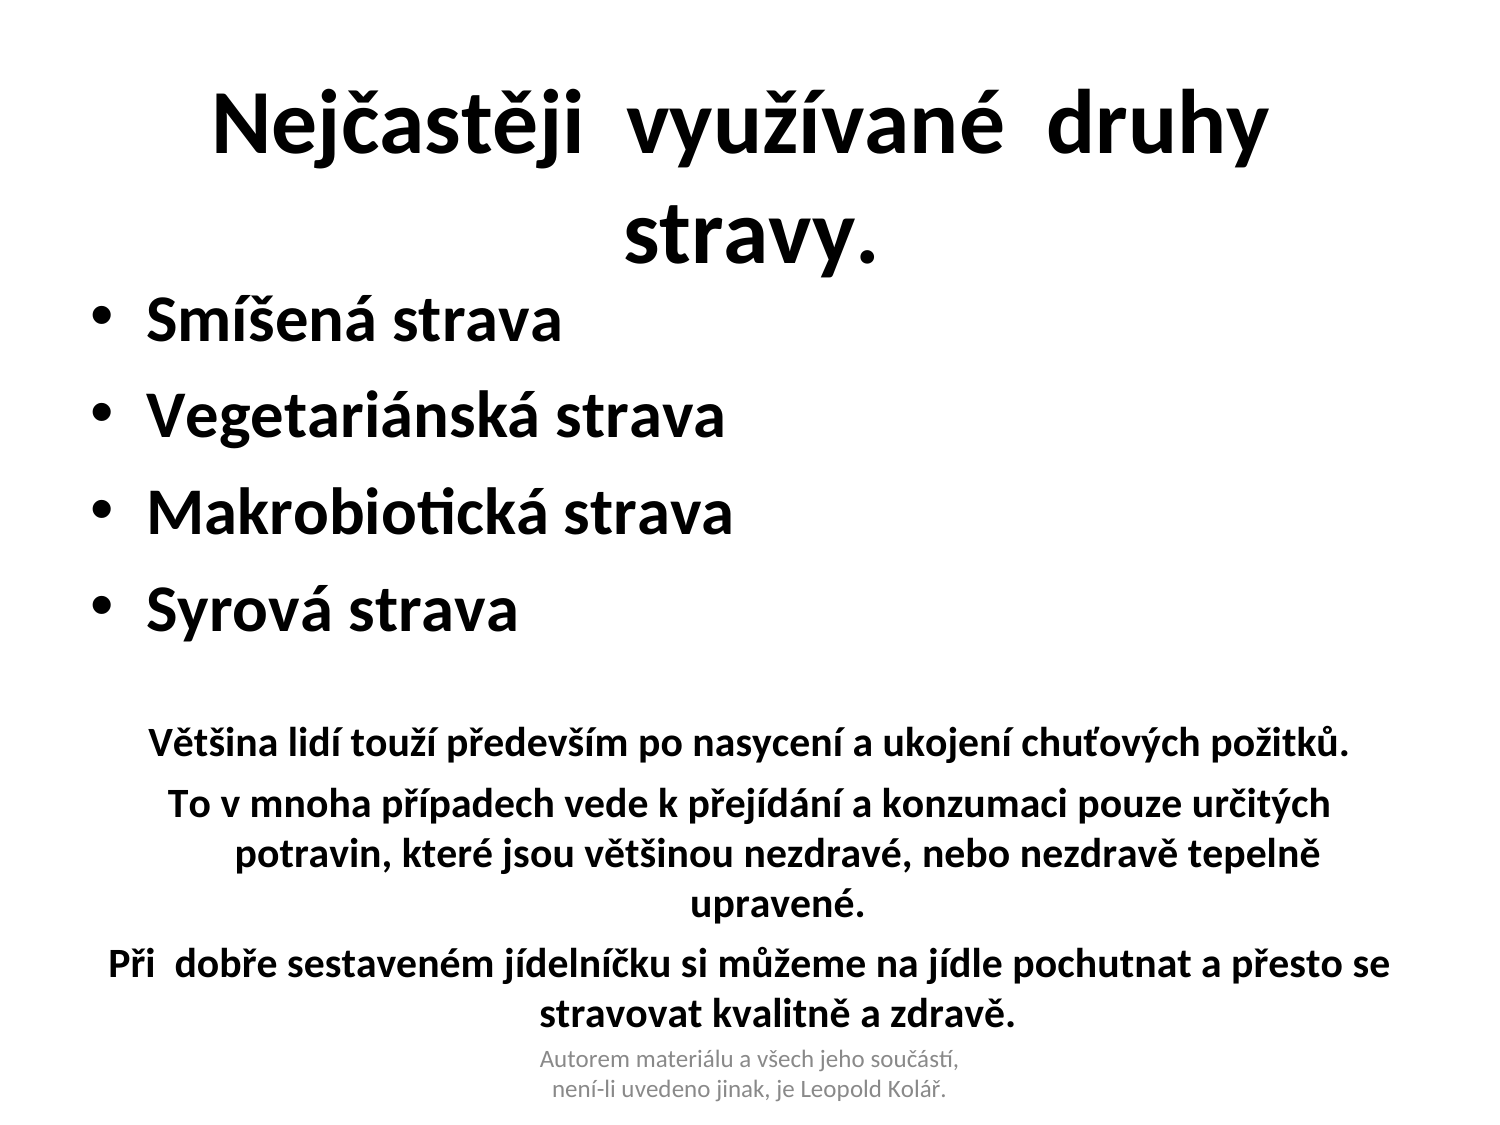

# Nejčastěji využívané druhy stravy.
Smíšená strava
Vegetariánská strava
Makrobiotická strava
Syrová strava
Většina lidí touží především po nasycení a ukojení chuťových požitků.
To v mnoha případech vede k přejídání a konzumaci pouze určitých potravin, které jsou většinou nezdravé, nebo nezdravě tepelně upravené.
Při dobře sestaveném jídelníčku si můžeme na jídle pochutnat a přesto se stravovat kvalitně a zdravě.
Autorem materiálu a všech jeho součástí, není-li uvedeno jinak, je Leopold Kolář.